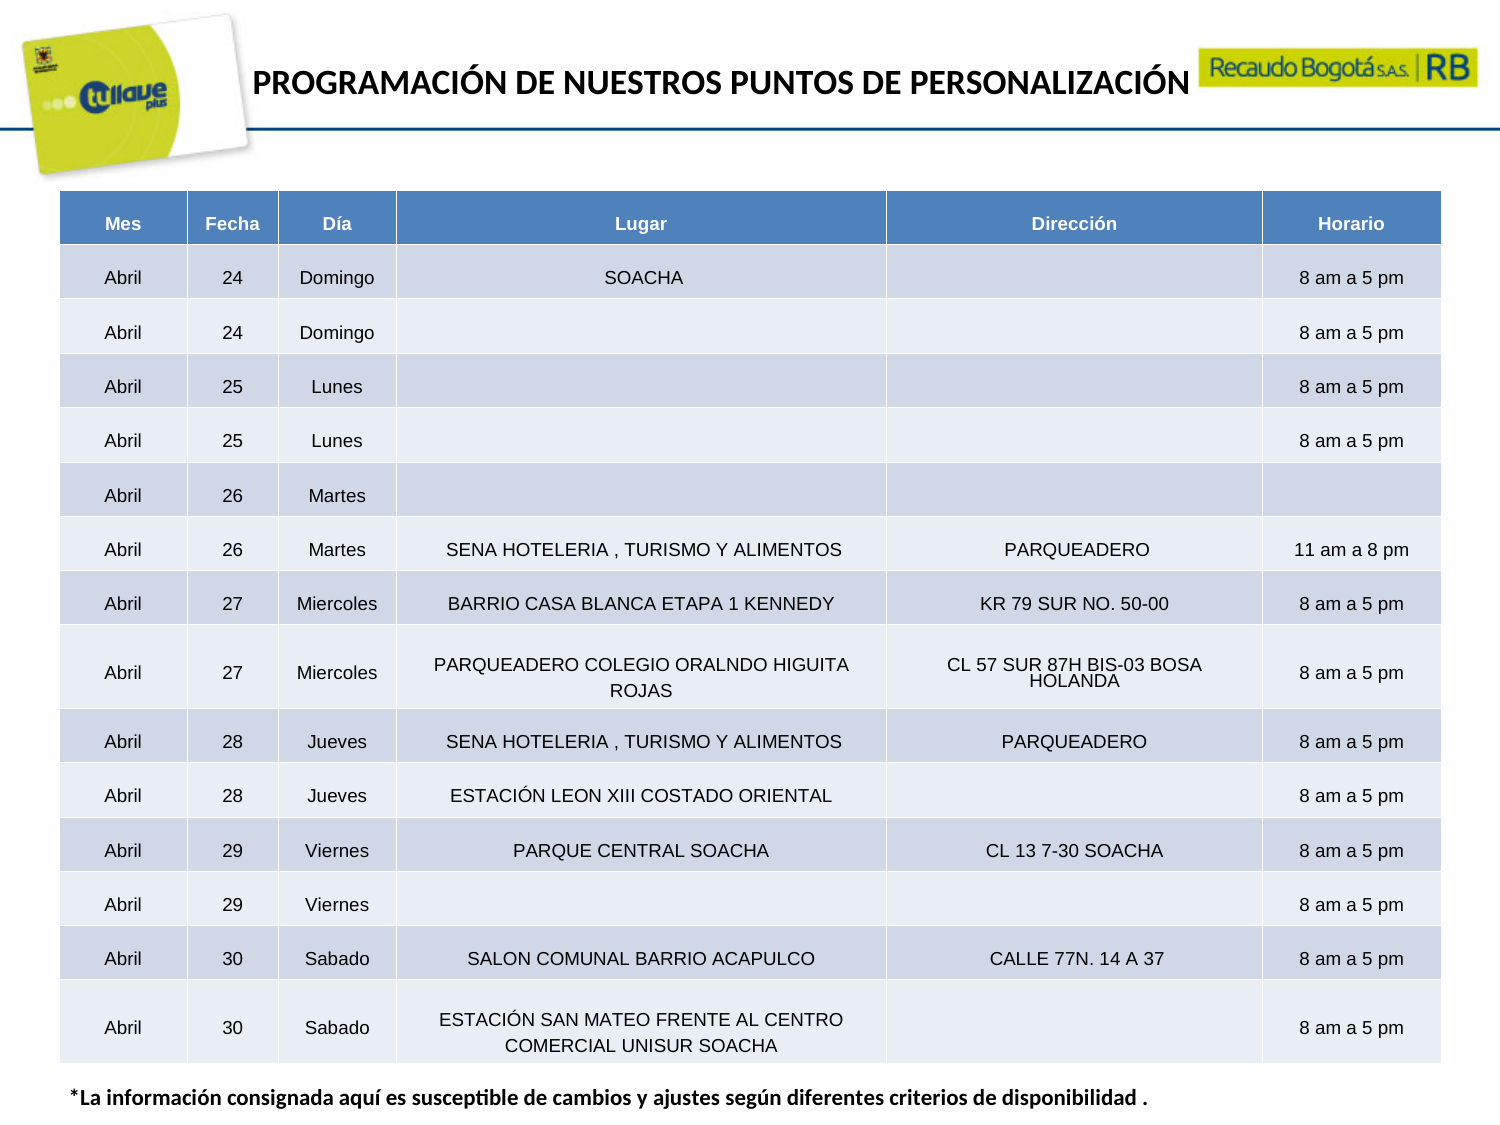

PROGRAMACIÓN DE NUESTROS PUNTOS DE PERSONALIZACIÓN
| Mes | Fecha | Día | Lugar | Dirección | Horario |
| --- | --- | --- | --- | --- | --- |
| Abril | 24 | Domingo | SOACHA | | 8 am a 5 pm |
| Abril | 24 | Domingo | | | 8 am a 5 pm |
| Abril | 25 | Lunes | | | 8 am a 5 pm |
| Abril | 25 | Lunes | | | 8 am a 5 pm |
| Abril | 26 | Martes | | | |
| Abril | 26 | Martes | SENA HOTELERIA , TURISMO Y ALIMENTOS | PARQUEADERO | 11 am a 8 pm |
| Abril | 27 | Miercoles | BARRIO CASA BLANCA ETAPA 1 KENNEDY | KR 79 SUR NO. 50-00 | 8 am a 5 pm |
| Abril | 27 | Miercoles | PARQUEADERO COLEGIO ORALNDO HIGUITA ROJAS | CL 57 SUR 87H BIS-03 BOSA HOLANDA | 8 am a 5 pm |
| Abril | 28 | Jueves | SENA HOTELERIA , TURISMO Y ALIMENTOS | PARQUEADERO | 8 am a 5 pm |
| Abril | 28 | Jueves | ESTACIÓN LEON XIII COSTADO ORIENTAL | | 8 am a 5 pm |
| Abril | 29 | Viernes | PARQUE CENTRAL SOACHA | CL 13 7-30 SOACHA | 8 am a 5 pm |
| Abril | 29 | Viernes | | | 8 am a 5 pm |
| Abril | 30 | Sabado | SALON COMUNAL BARRIO ACAPULCO | CALLE 77N. 14 A 37 | 8 am a 5 pm |
| Abril | 30 | Sabado | ESTACIÓN SAN MATEO FRENTE AL CENTRO COMERCIAL UNISUR SOACHA | | 8 am a 5 pm |
*La información consignada aquí es susceptible de cambios y ajustes según diferentes criterios de disponibilidad .